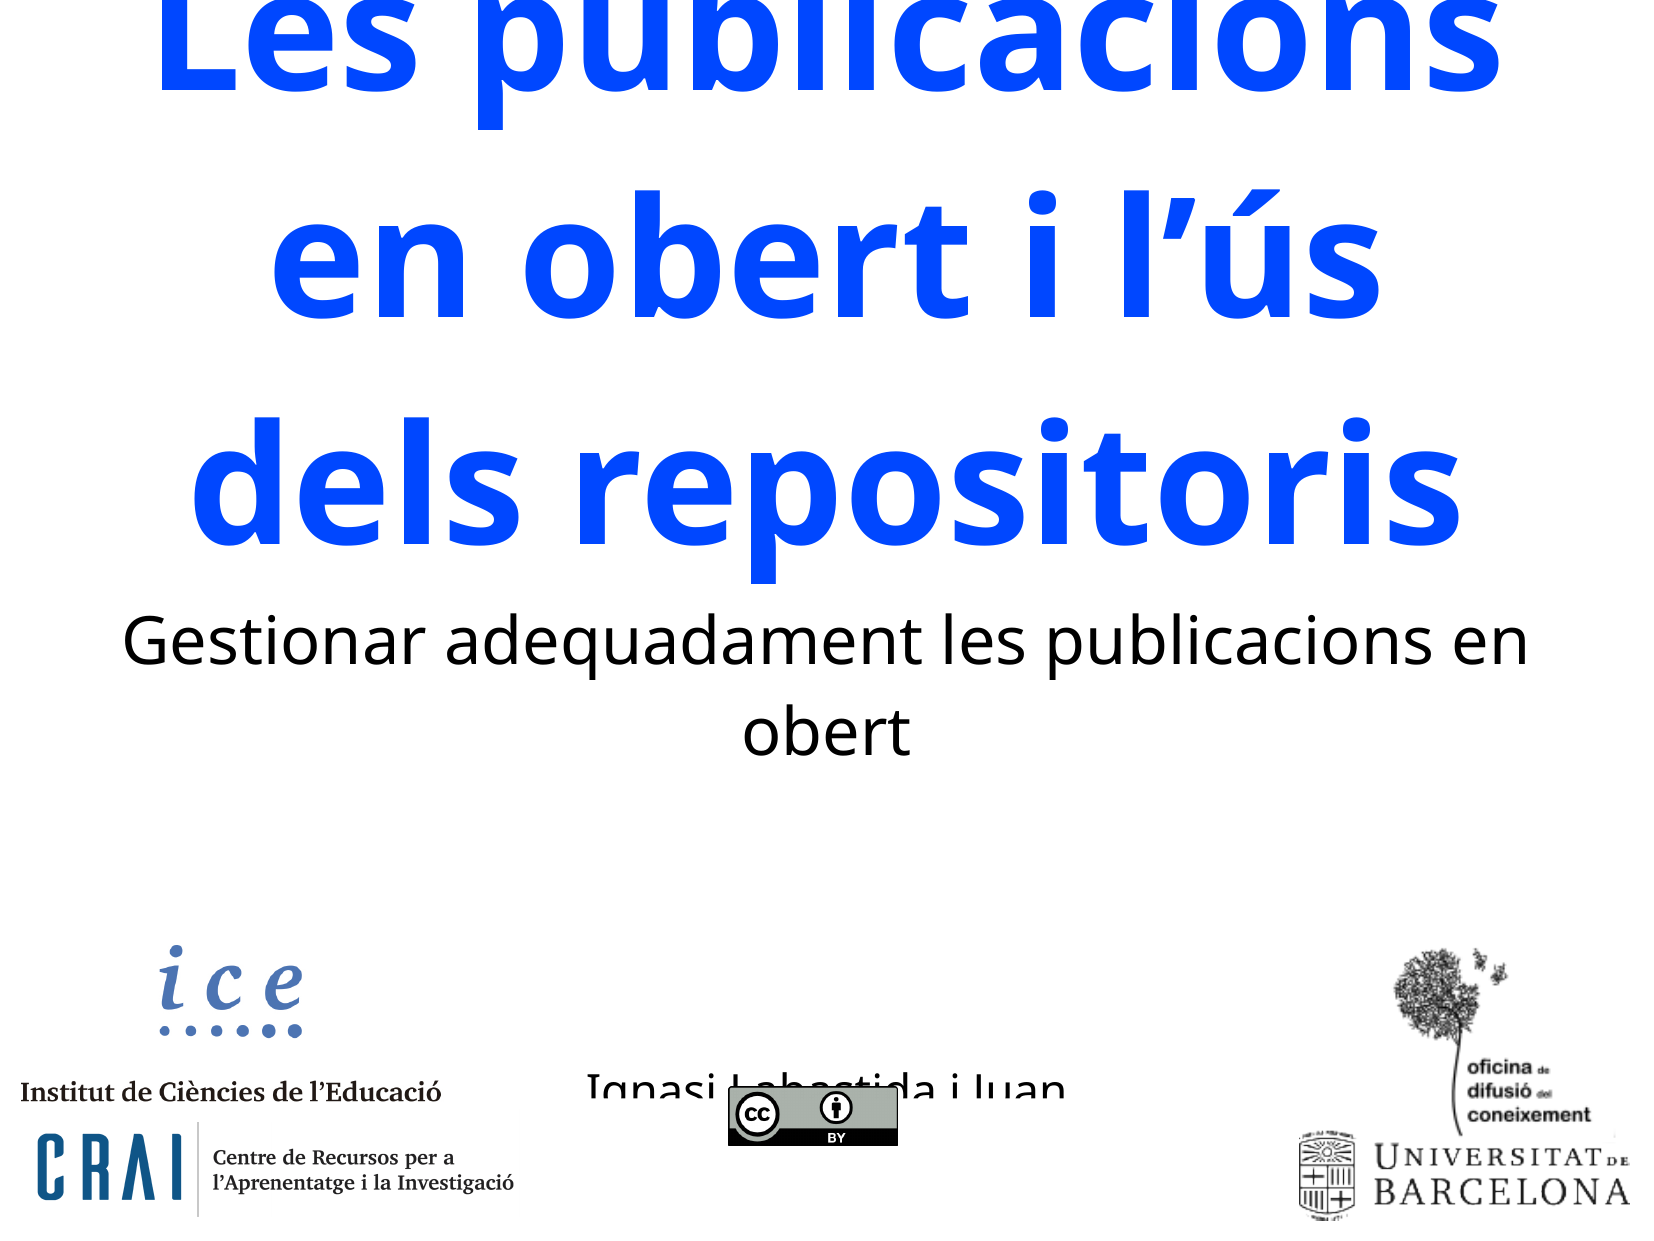

# Les publicacions en obert i l’ús dels repositoris
Gestionar adequadament les publicacions en obert
Ignasi Labastida i Juan
Oficina de Difusió del Coneixement
CRAI Universitat de Barcelona